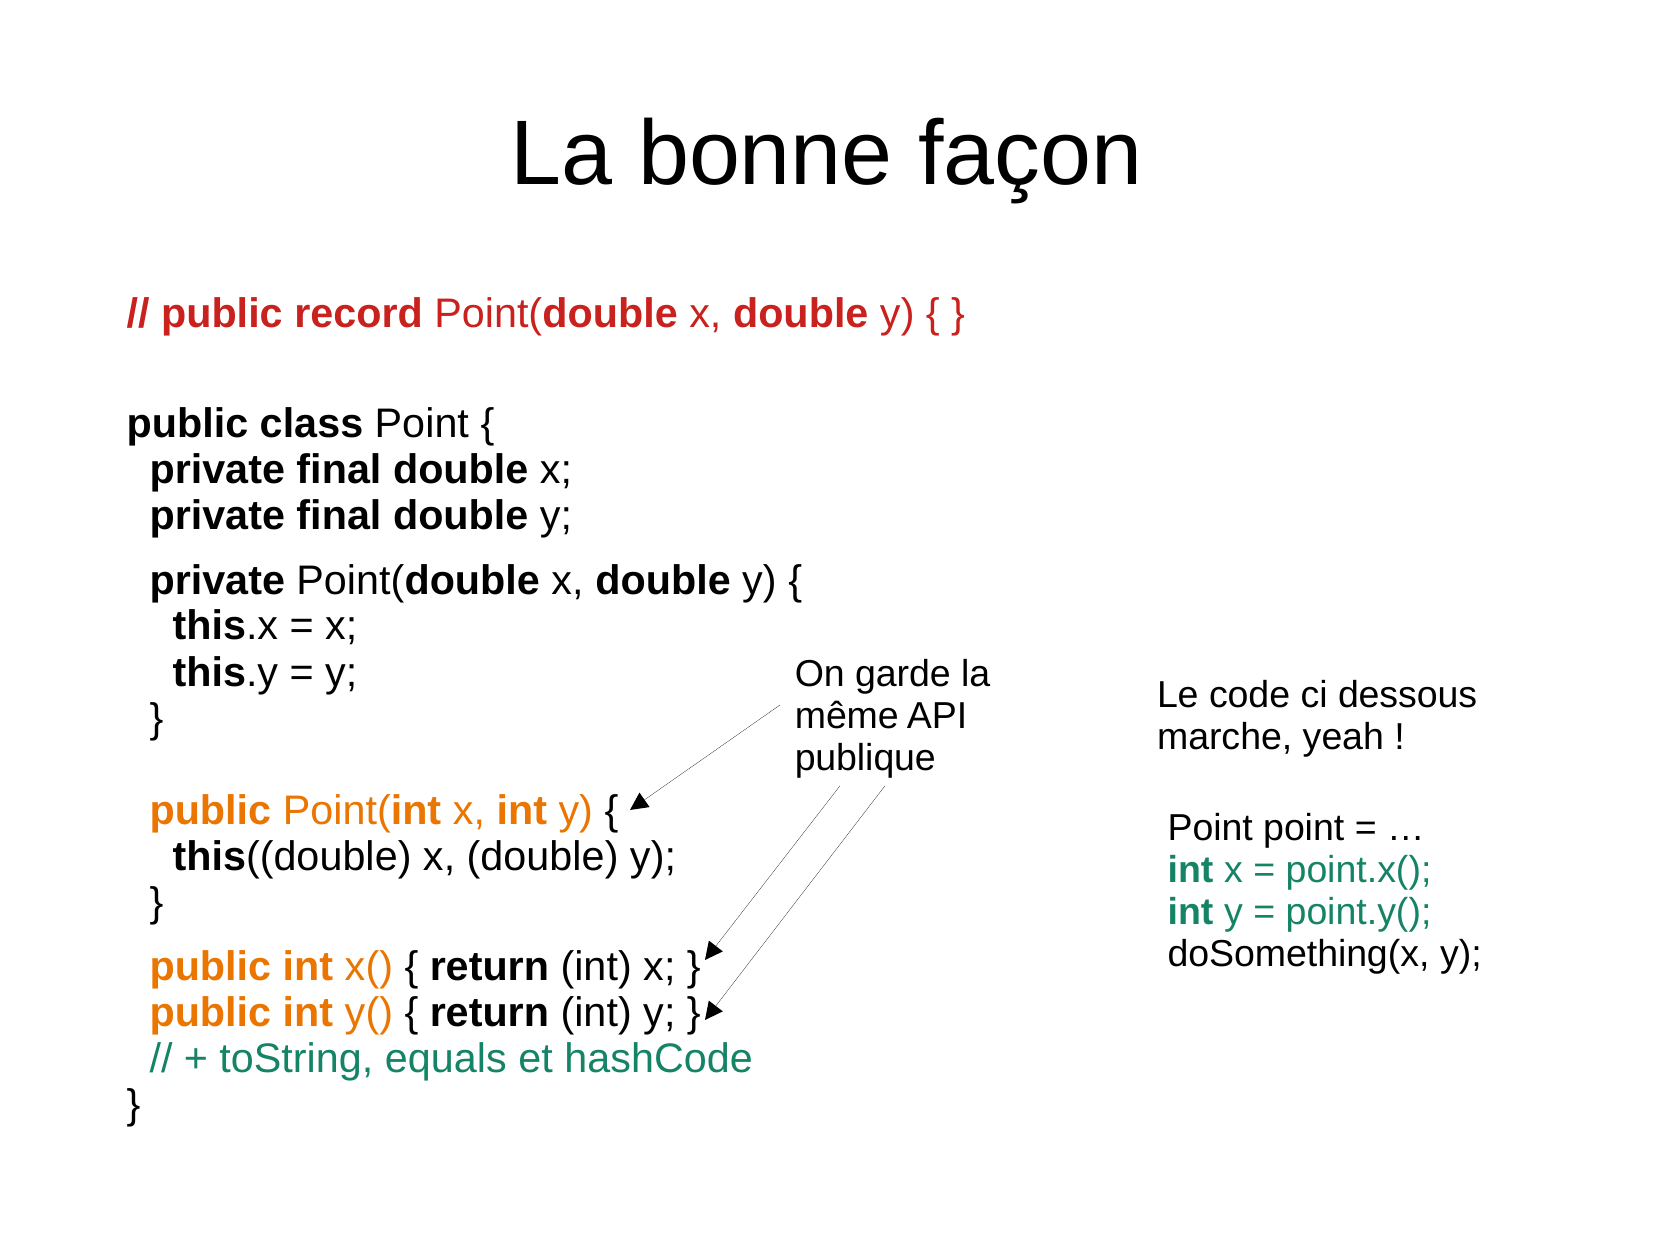

La bonne façon
# // public record Point(double x, double y) { }
public class Point {
 private final double x;
 private final double y;
 private Point(double x, double y) {
 this.x = x;
 this.y = y;
 }
 public Point(int x, int y) {
 this((double) x, (double) y);
 }
 public int x() { return (int) x; }
 public int y() { return (int) y; }
 // + toString, equals et hashCode
}
On garde la
même API
publique
Le code ci dessous
marche, yeah !
Point point = …
int x = point.x();
int y = point.y();
doSomething(x, y);